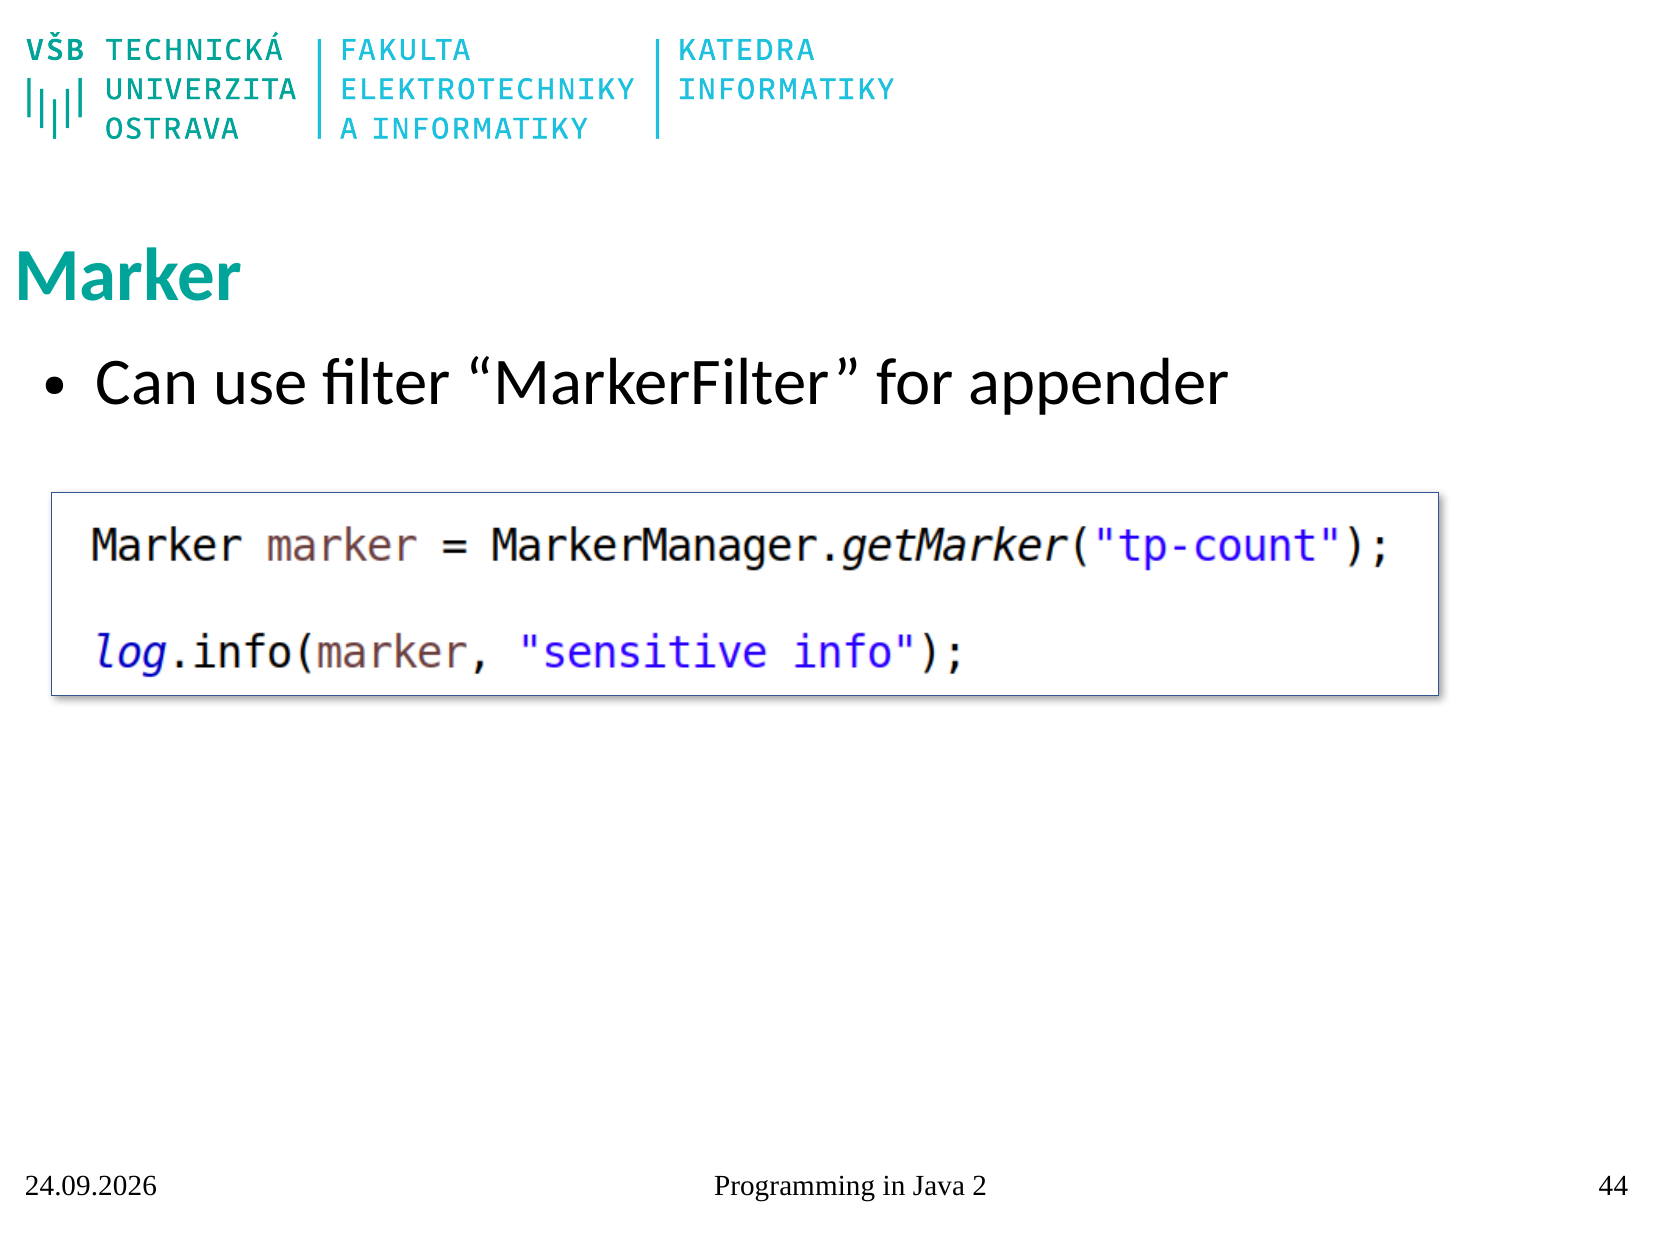

# Marker
Can use filter “MarkerFilter” for appender
Programming in Java 2
44